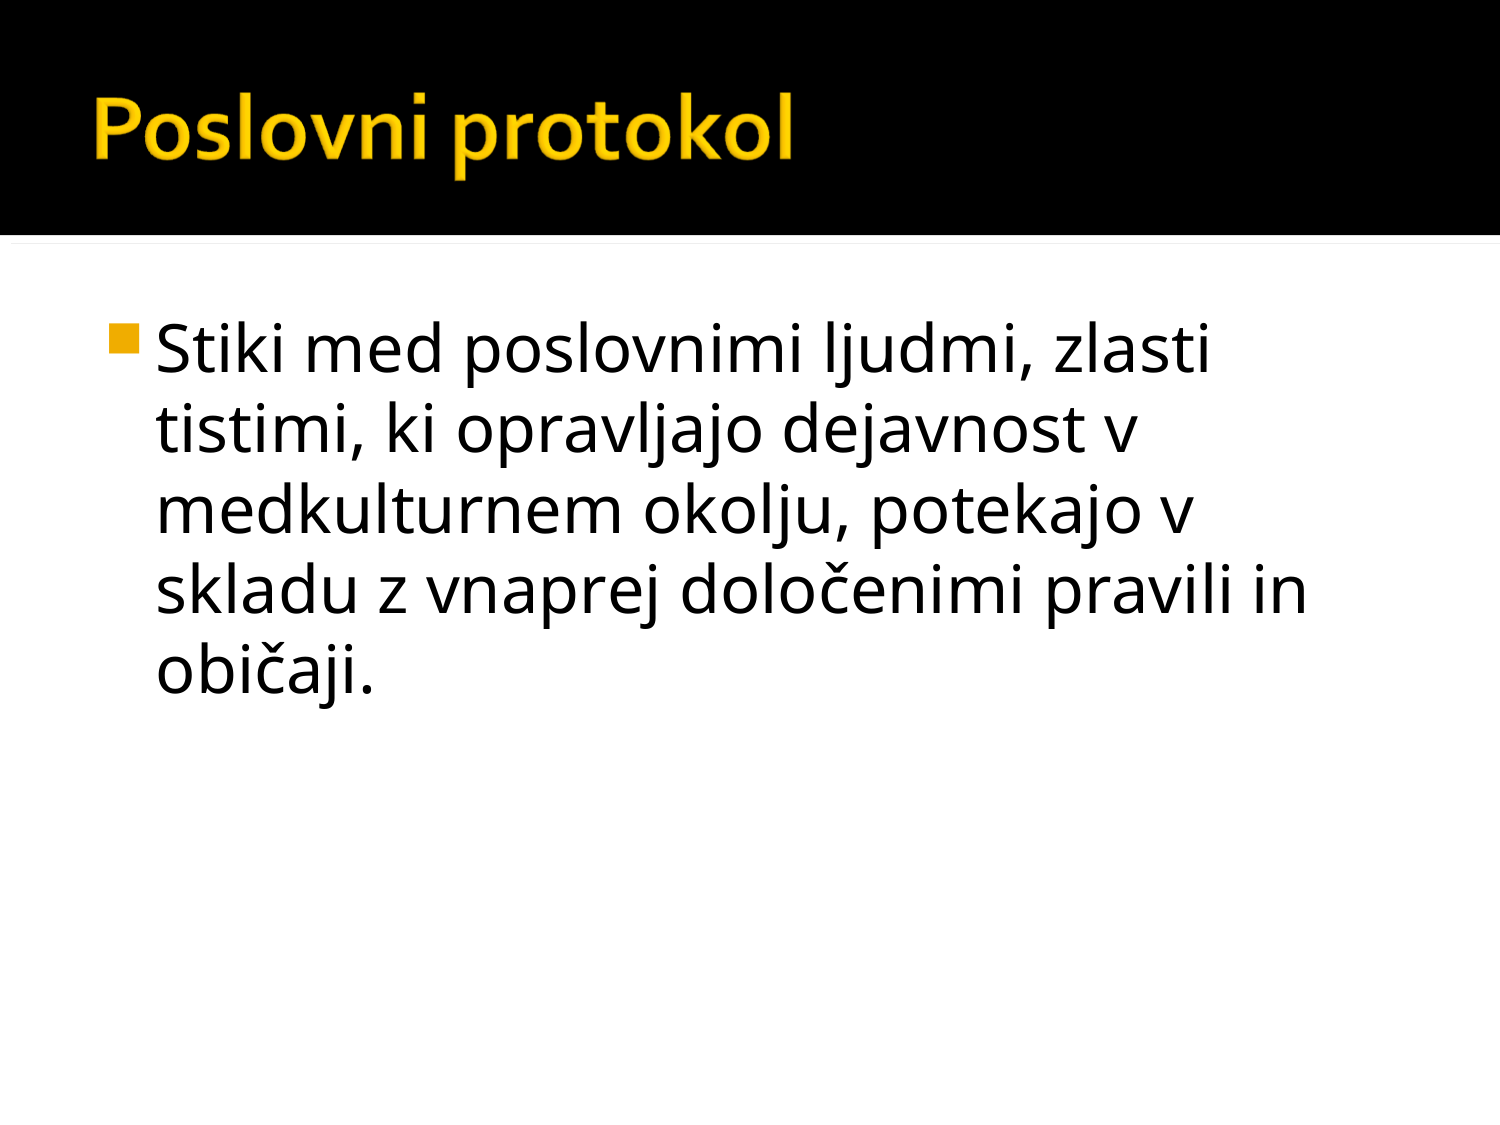

# Stiki med poslovnimi ljudmi, zlasti tistimi, ki opravljajo dejavnost v medkulturnem okolju, potekajo v skladu z vnaprej določenimi pravili in običaji.